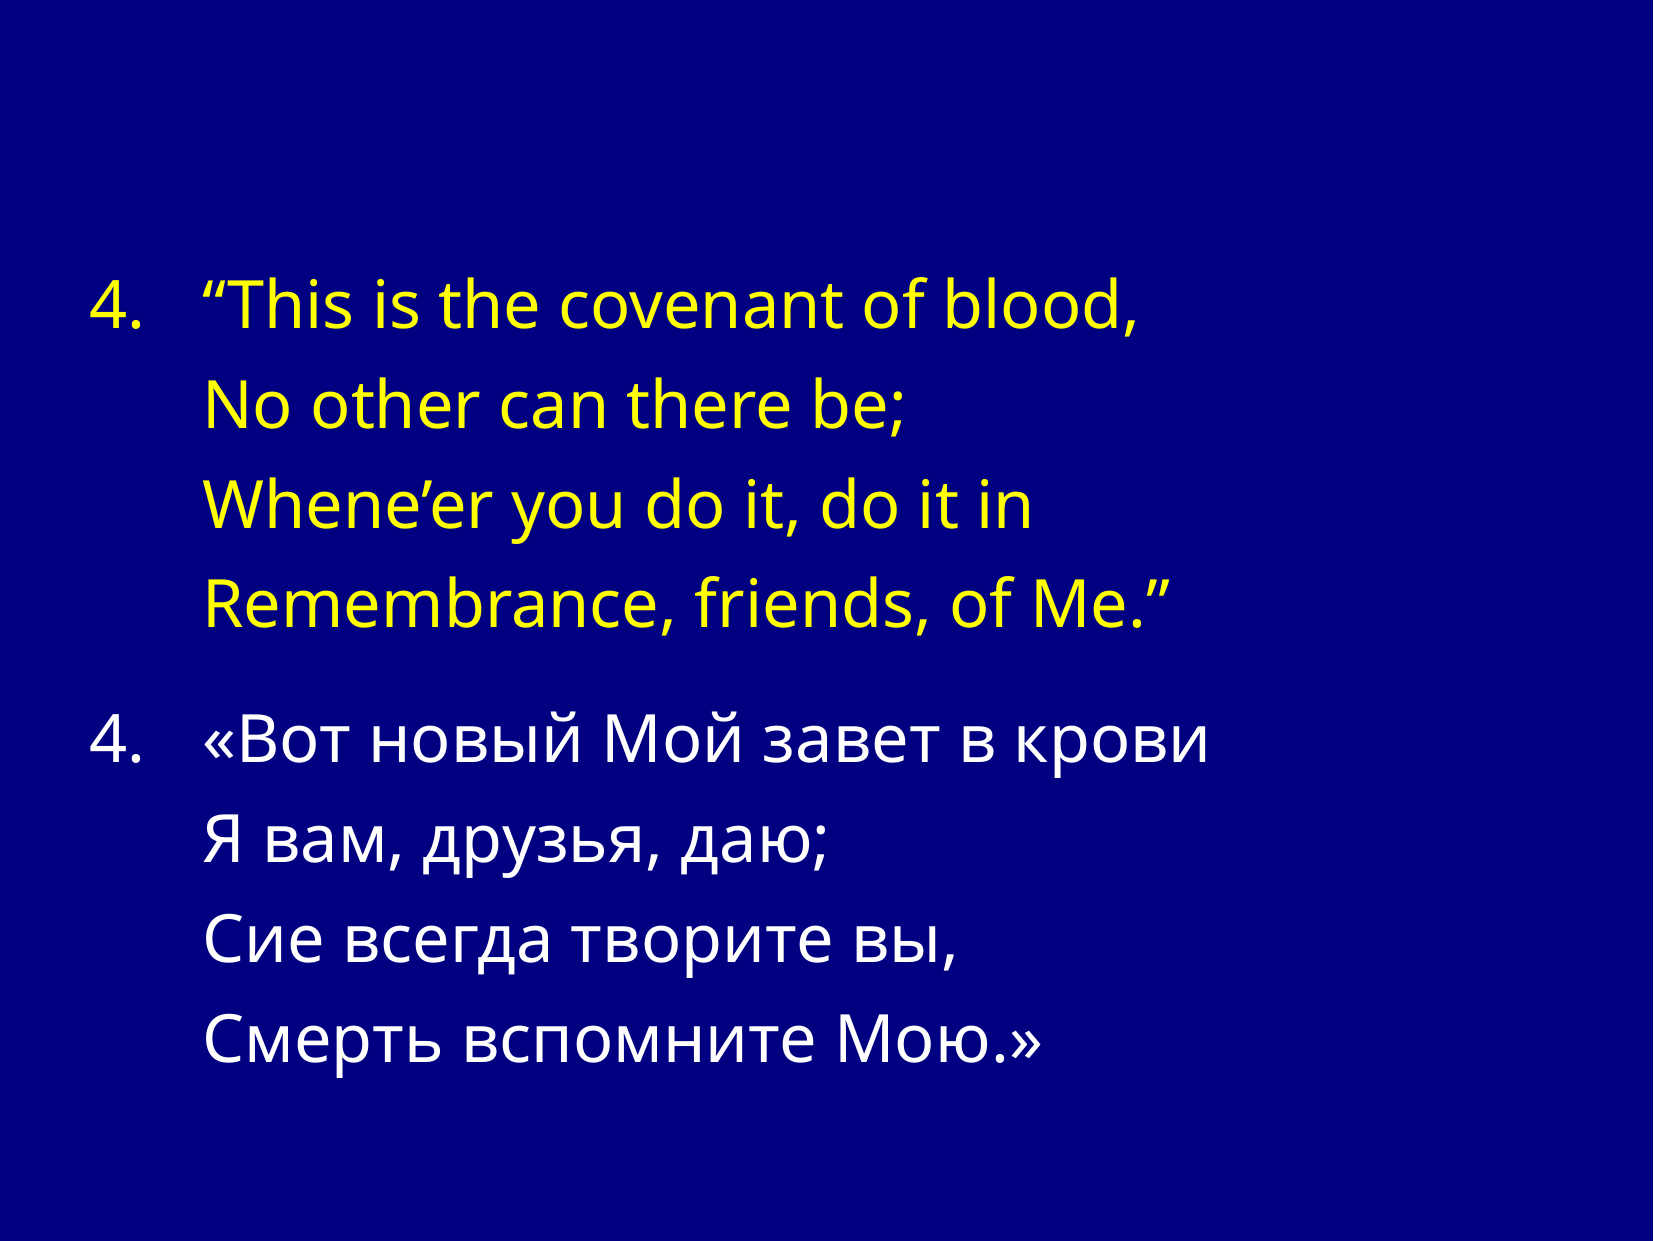

4.	“This is the covenant of blood,
	No other can there be;
	Whene’er you do it, do it in
	Remembrance, friends, of Me.”
4.	«Вот новый Мой завет в крови
	Я вам, друзья, даю;
	Сие всегда творите вы,
	Смерть вспомните Мою.»